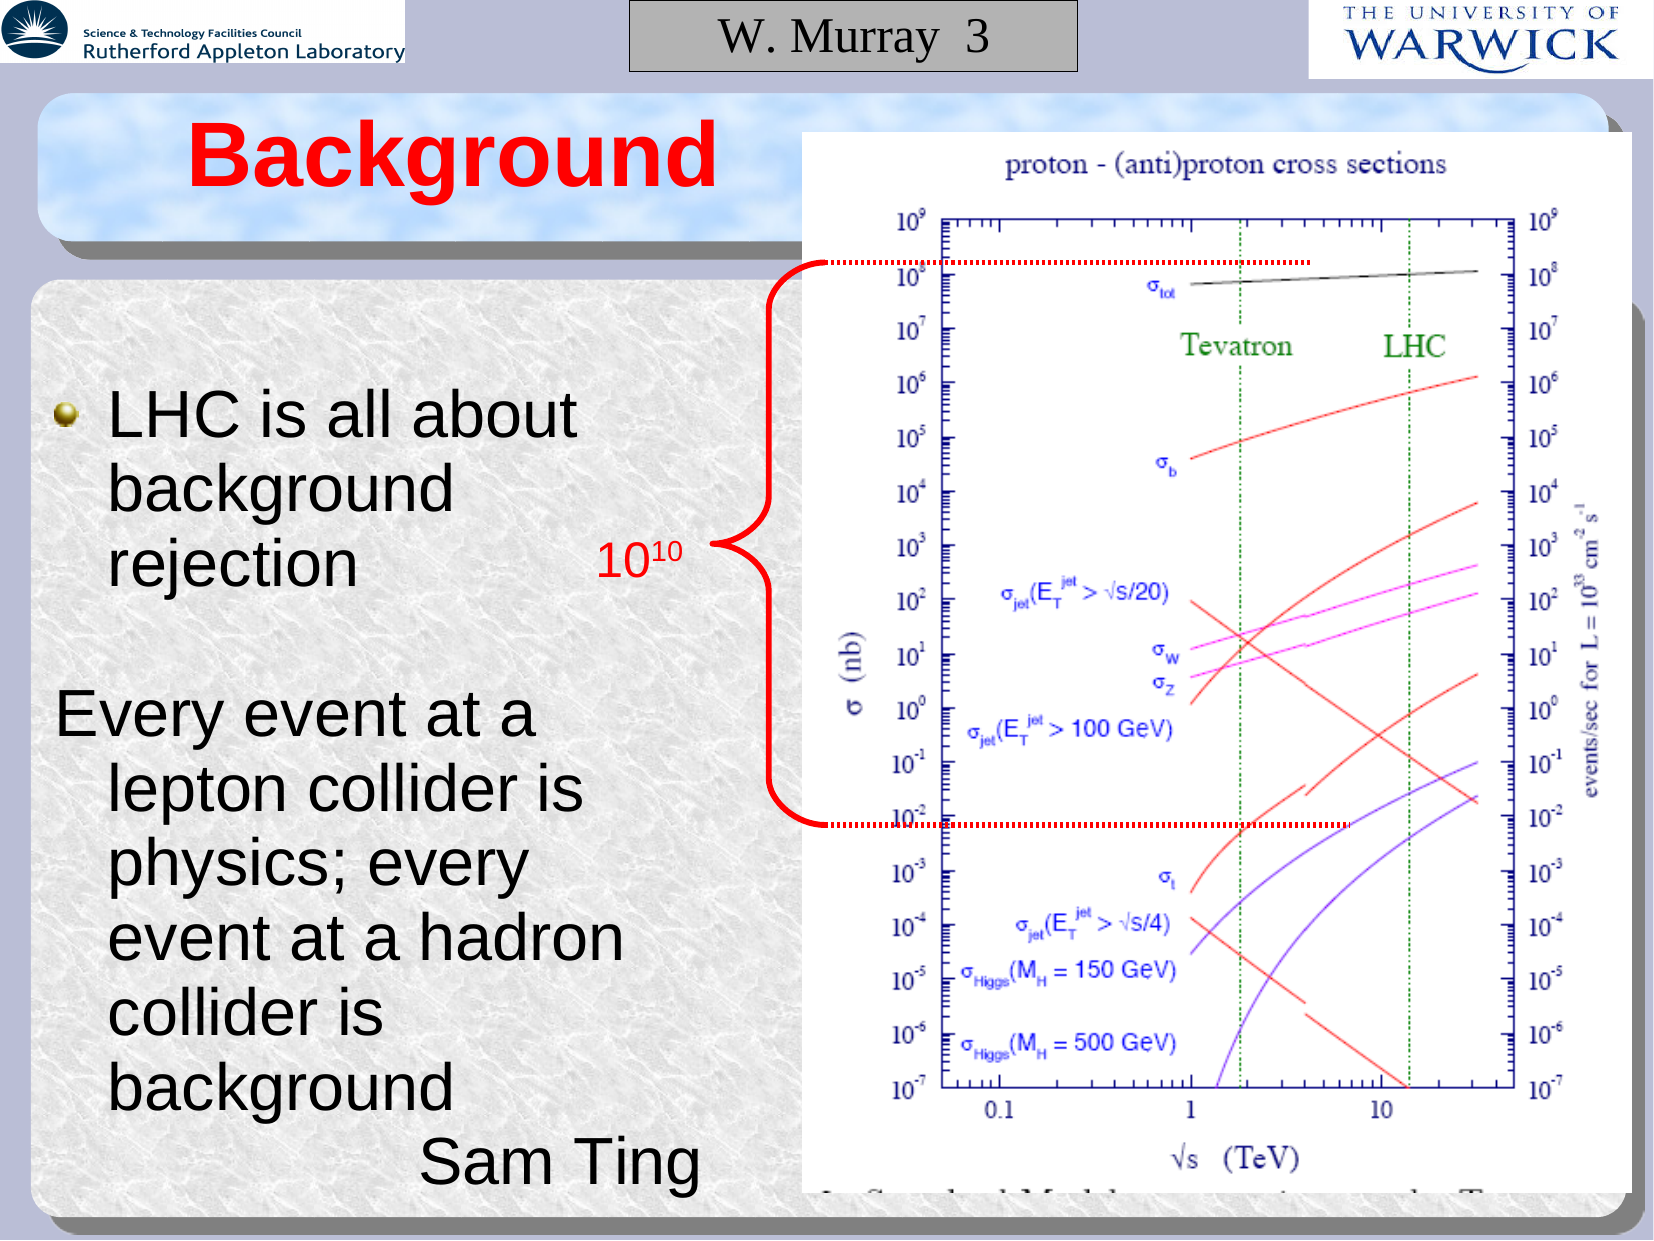

# Background
LHC is all about background rejection
Every event at a lepton collider is physics; every event at a hadron collider is background
Sam Ting
1010